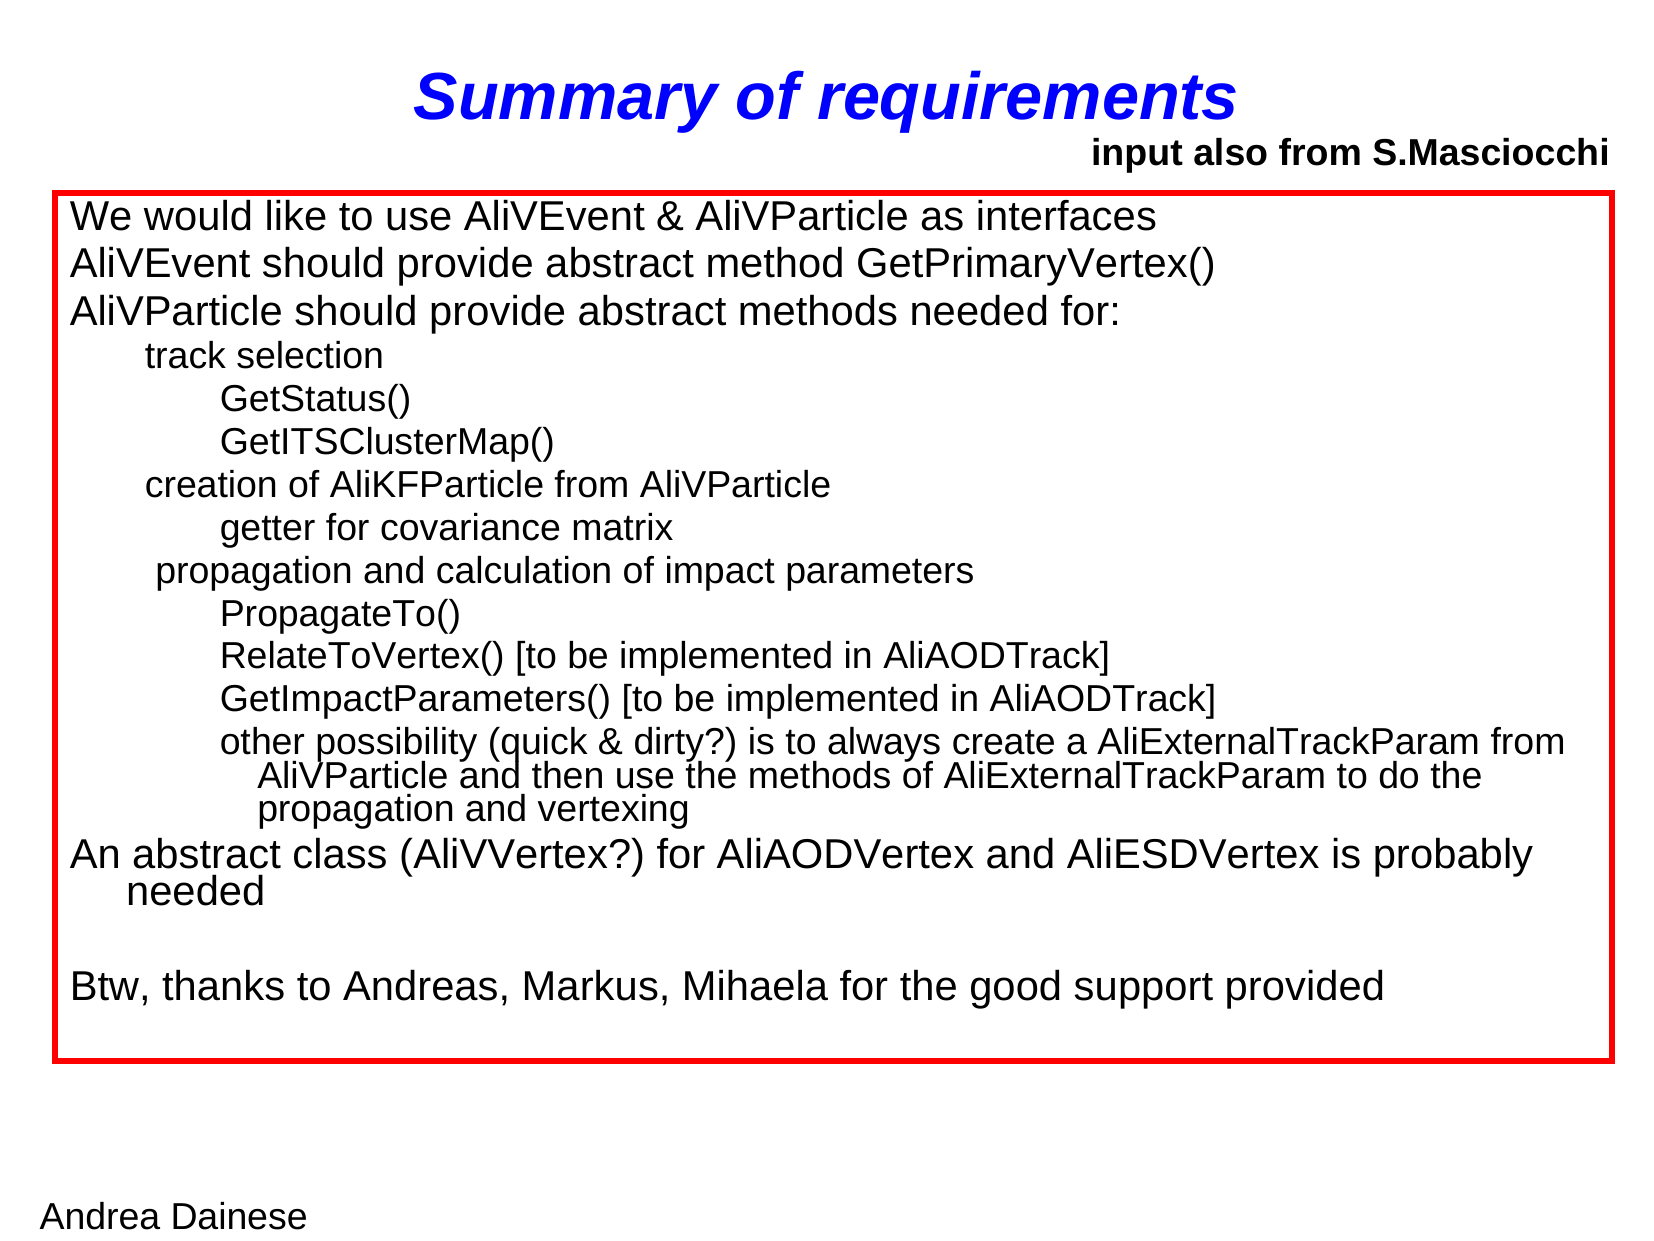

# Summary of requirements
input also from S.Masciocchi
We would like to use AliVEvent & AliVParticle as interfaces
AliVEvent should provide abstract method GetPrimaryVertex()
AliVParticle should provide abstract methods needed for:
track selection
GetStatus()
GetITSClusterMap()
creation of AliKFParticle from AliVParticle
getter for covariance matrix
 propagation and calculation of impact parameters
PropagateTo()
RelateToVertex() [to be implemented in AliAODTrack]
GetImpactParameters() [to be implemented in AliAODTrack]
other possibility (quick & dirty?) is to always create a AliExternalTrackParam from AliVParticle and then use the methods of AliExternalTrackParam to do the propagation and vertexing
An abstract class (AliVVertex?) for AliAODVertex and AliESDVertex is probably needed
Btw, thanks to Andreas, Markus, Mihaela for the good support provided
Andrea Dainese